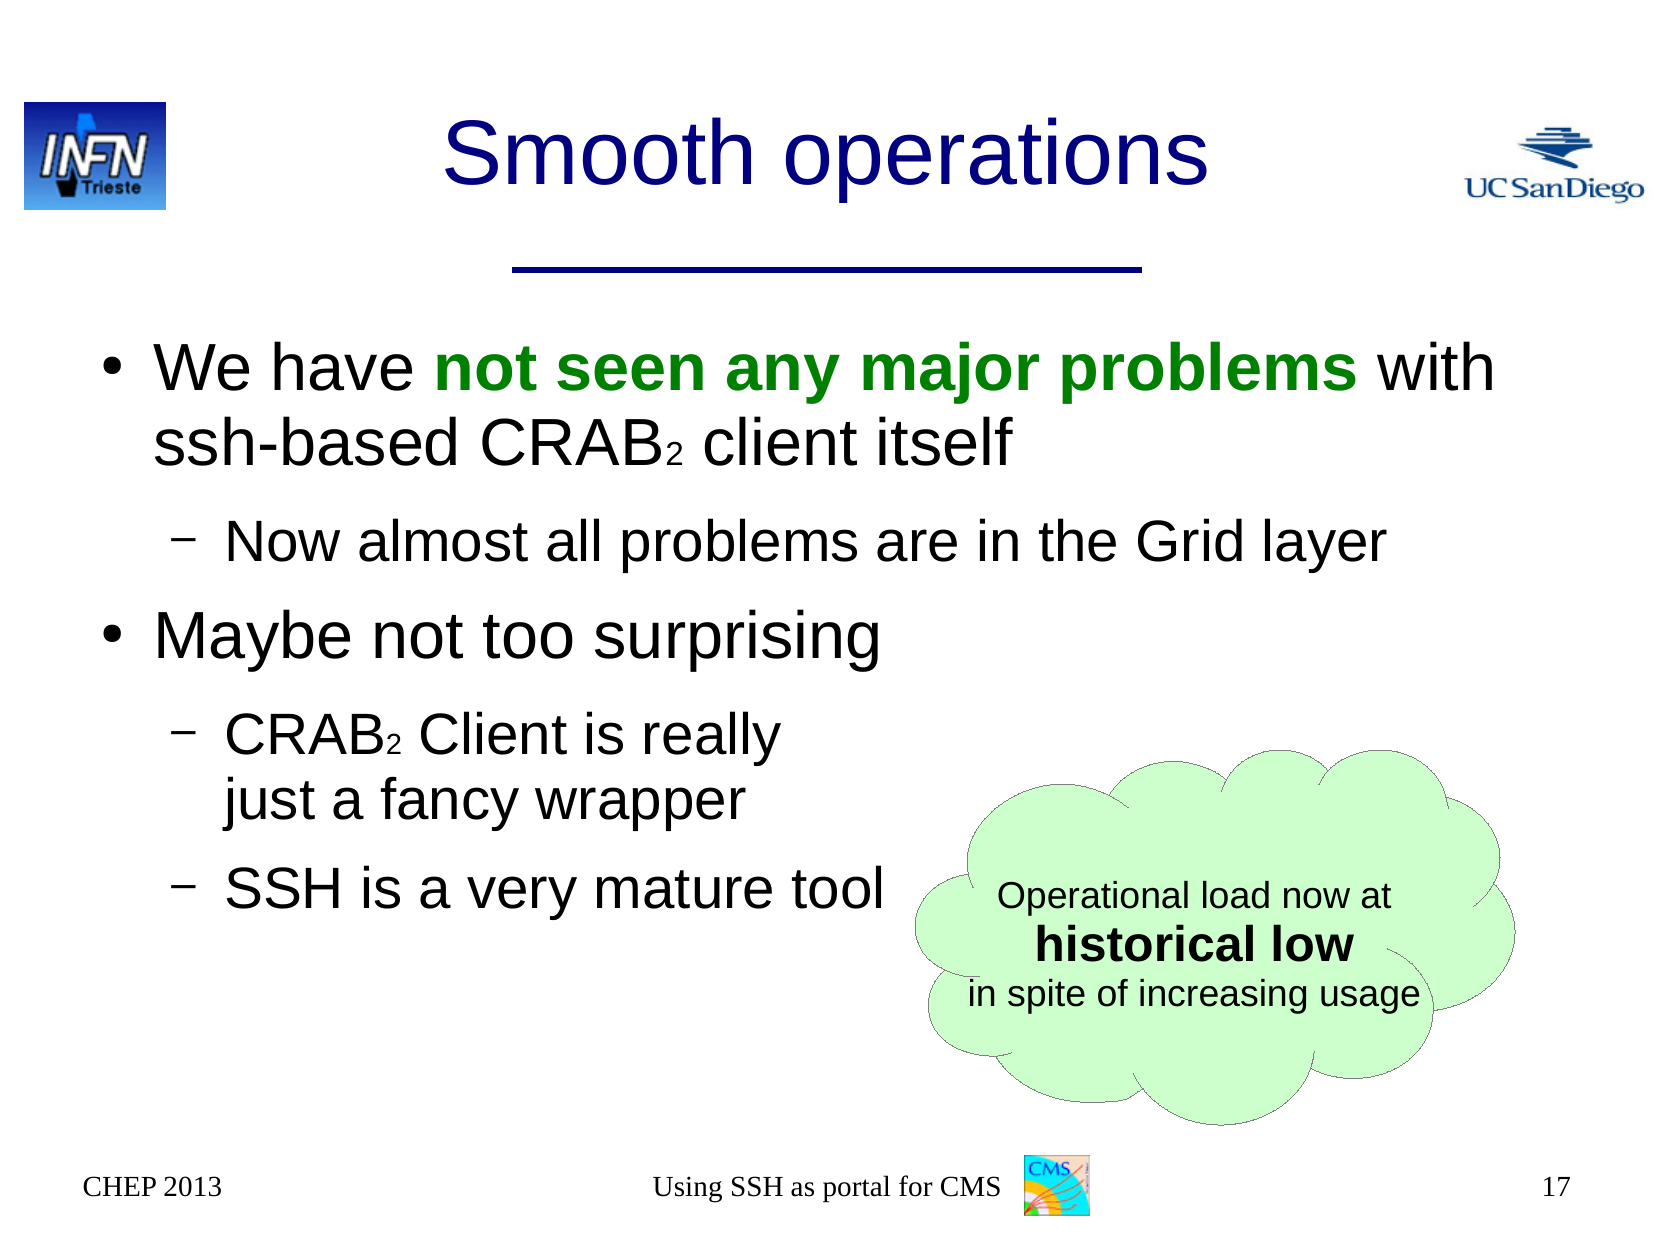

# Smooth operations
We have not seen any major problems with ssh-based CRAB2 client itself
Now almost all problems are in the Grid layer
Maybe not too surprising
CRAB2 Client is really
just a fancy wrapper
SSH is a very mature tool
Operational load now at
historical low
in spite of increasing usage
CHEP 2013
Using SSH as portal for CMS
17